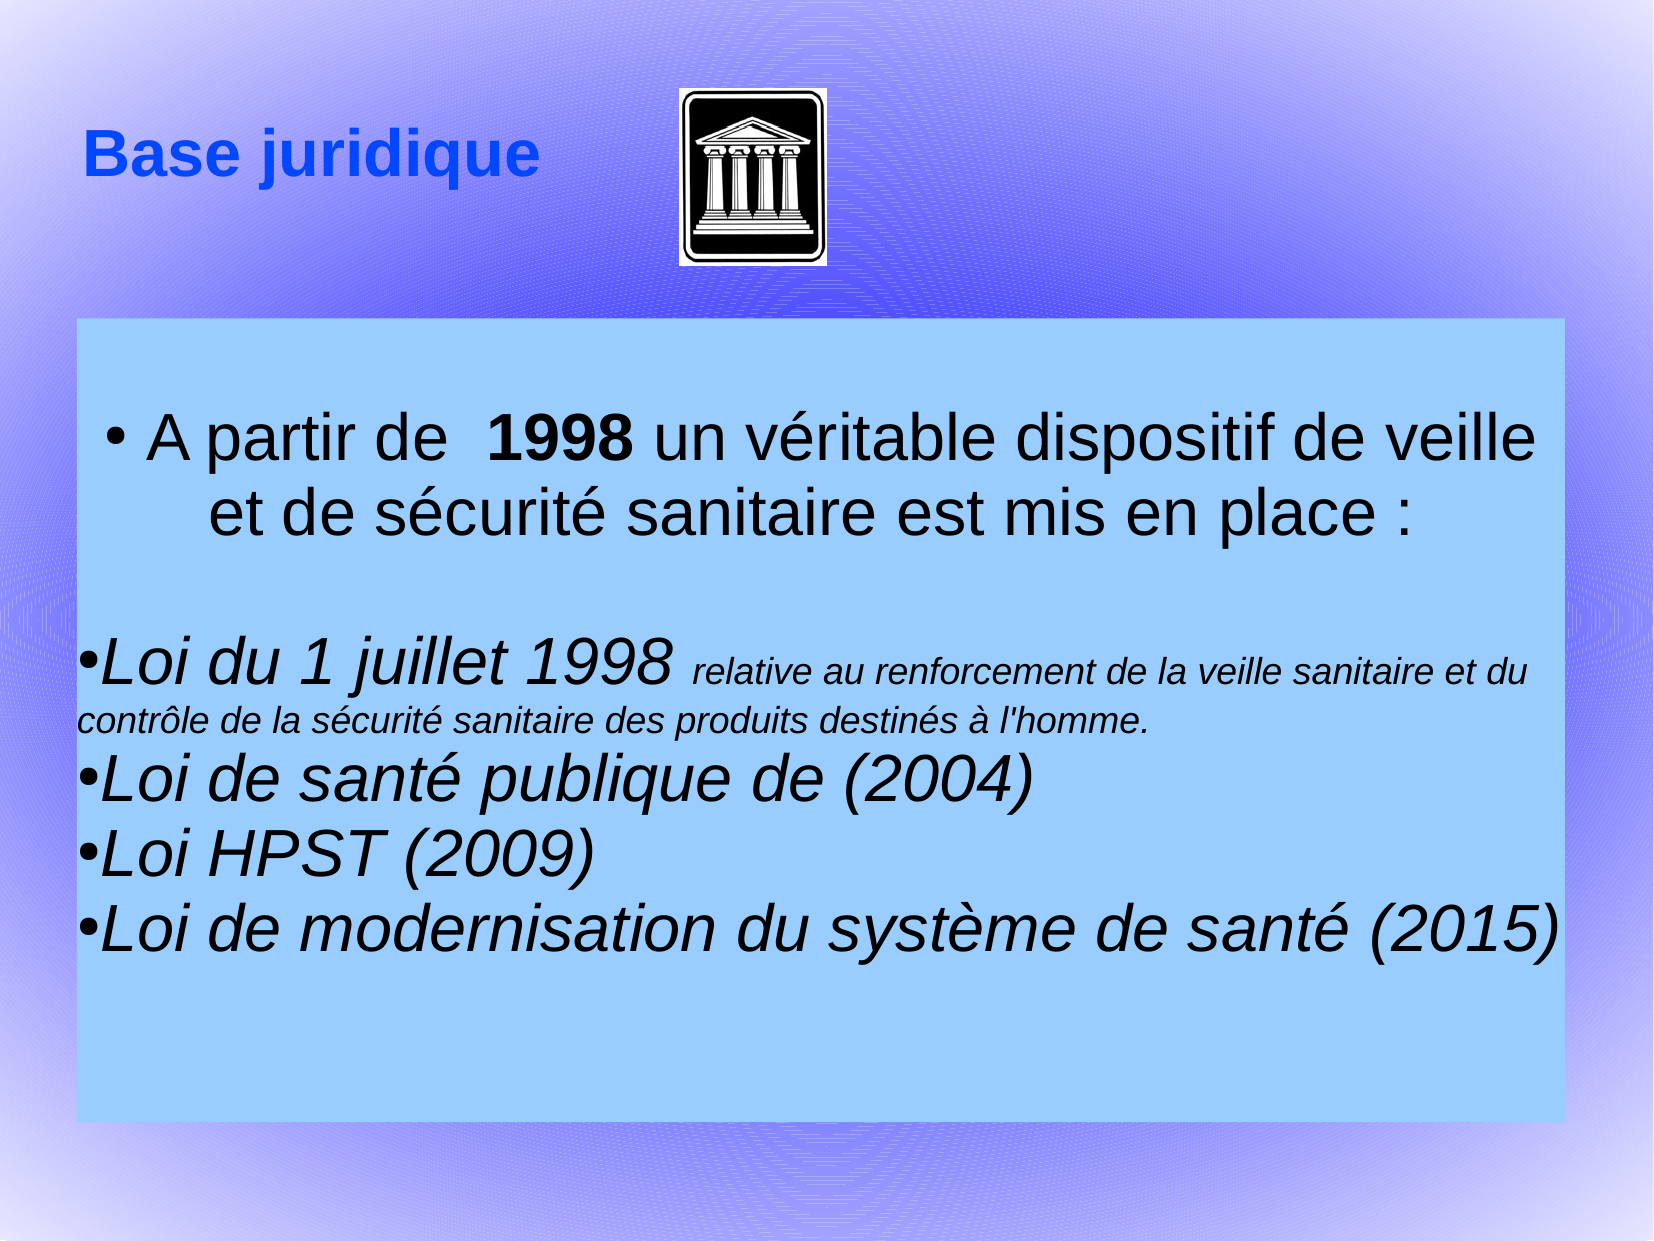

# Base juridique
 A partir de 1998 un véritable dispositif de veille et de sécurité sanitaire est mis en place :
Loi du 1 juillet 1998 relative au renforcement de la veille sanitaire et du contrôle de la sécurité sanitaire des produits destinés à l'homme.
Loi de santé publique de (2004)
Loi HPST (2009)
Loi de modernisation du système de santé (2015)